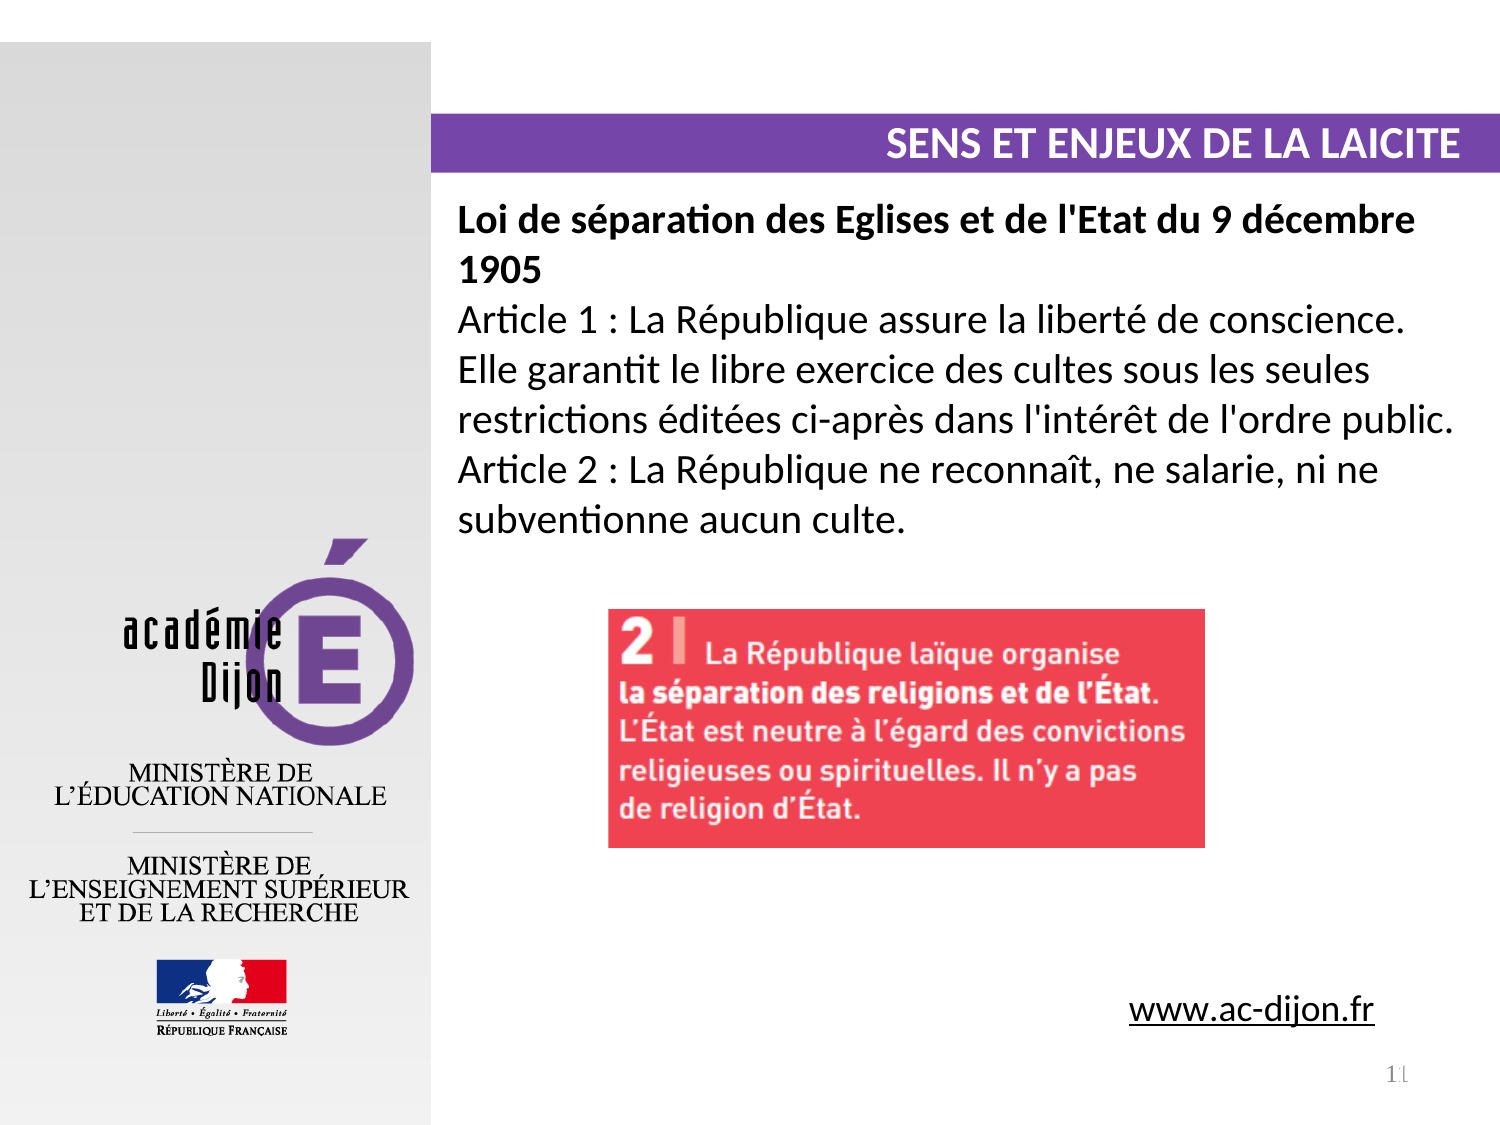

SENS ET ENJEUX DE LA LAICITE
Loi de séparation des Eglises et de l'Etat du 9 décembre 1905
Article 1 : La République assure la liberté de conscience. Elle garantit le libre exercice des cultes sous les seules restrictions éditées ci-après dans l'intérêt de l'ordre public.
Article 2 : La République ne reconnaît, ne salarie, ni ne subventionne aucun culte.
11